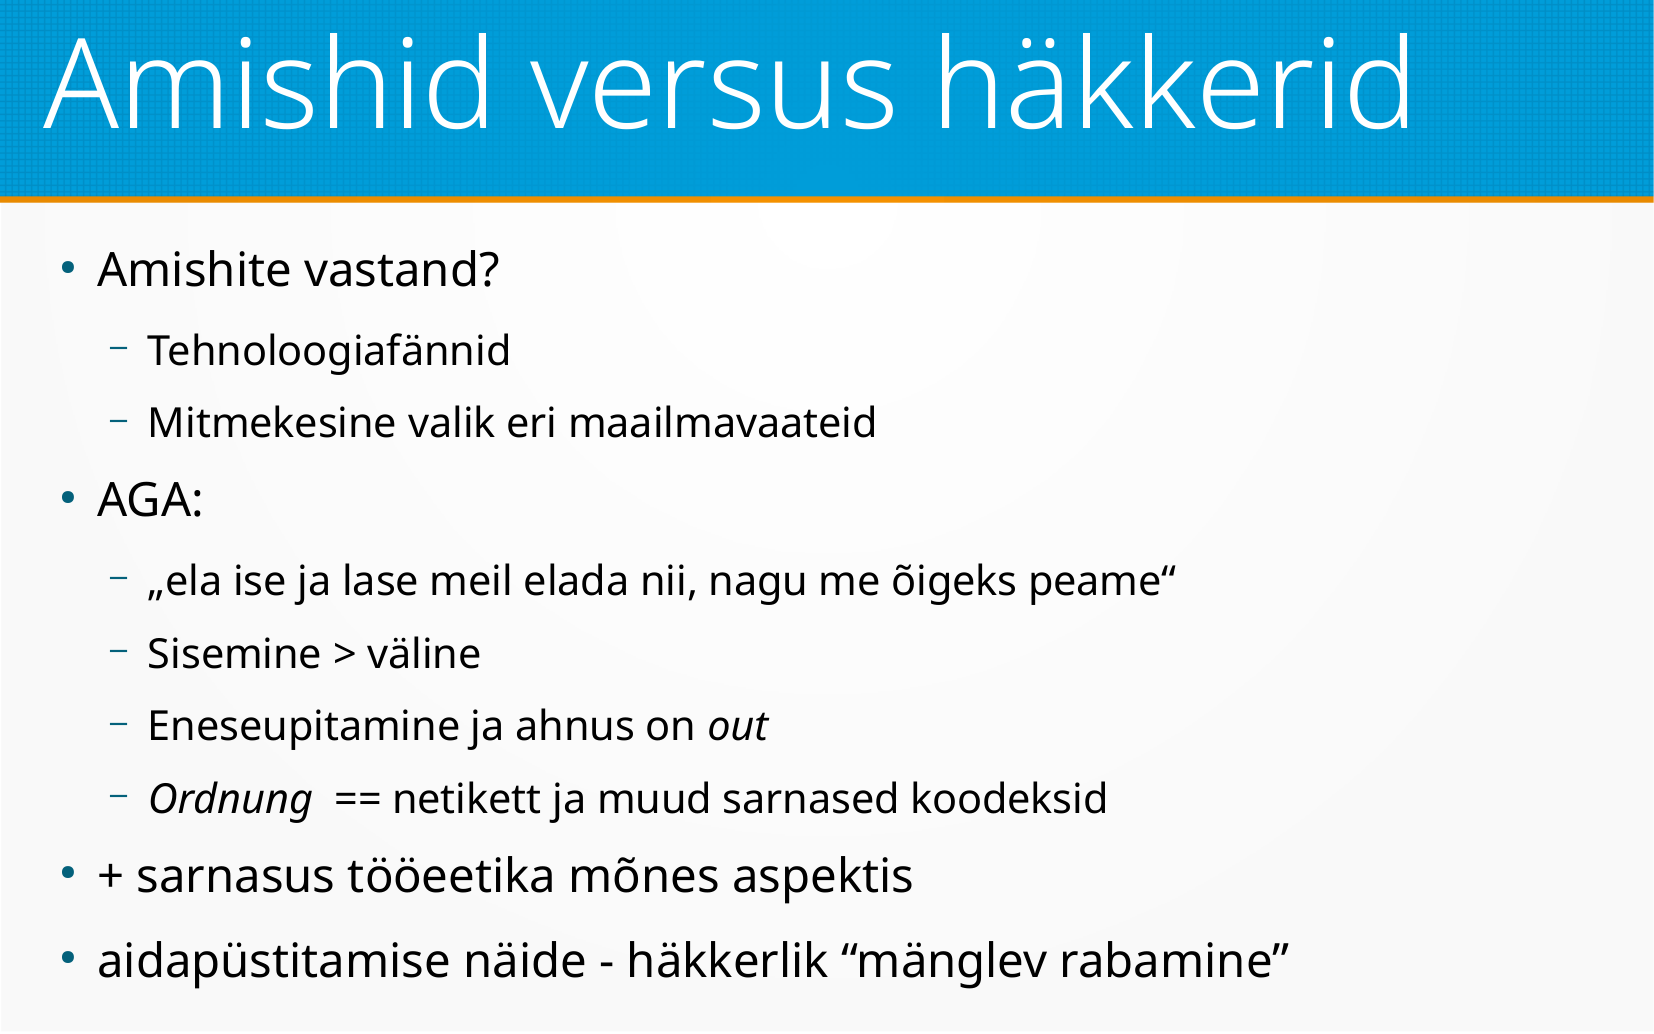

# Amishid versus häkkerid
Amishite vastand?
Tehnoloogiafännid
Mitmekesine valik eri maailmavaateid
AGA:
„ela ise ja lase meil elada nii, nagu me õigeks peame“
Sisemine > väline
Eneseupitamine ja ahnus on out
Ordnung == netikett ja muud sarnased koodeksid
+ sarnasus tööeetika mõnes aspektis
aidapüstitamise näide - häkkerlik “mänglev rabamine”